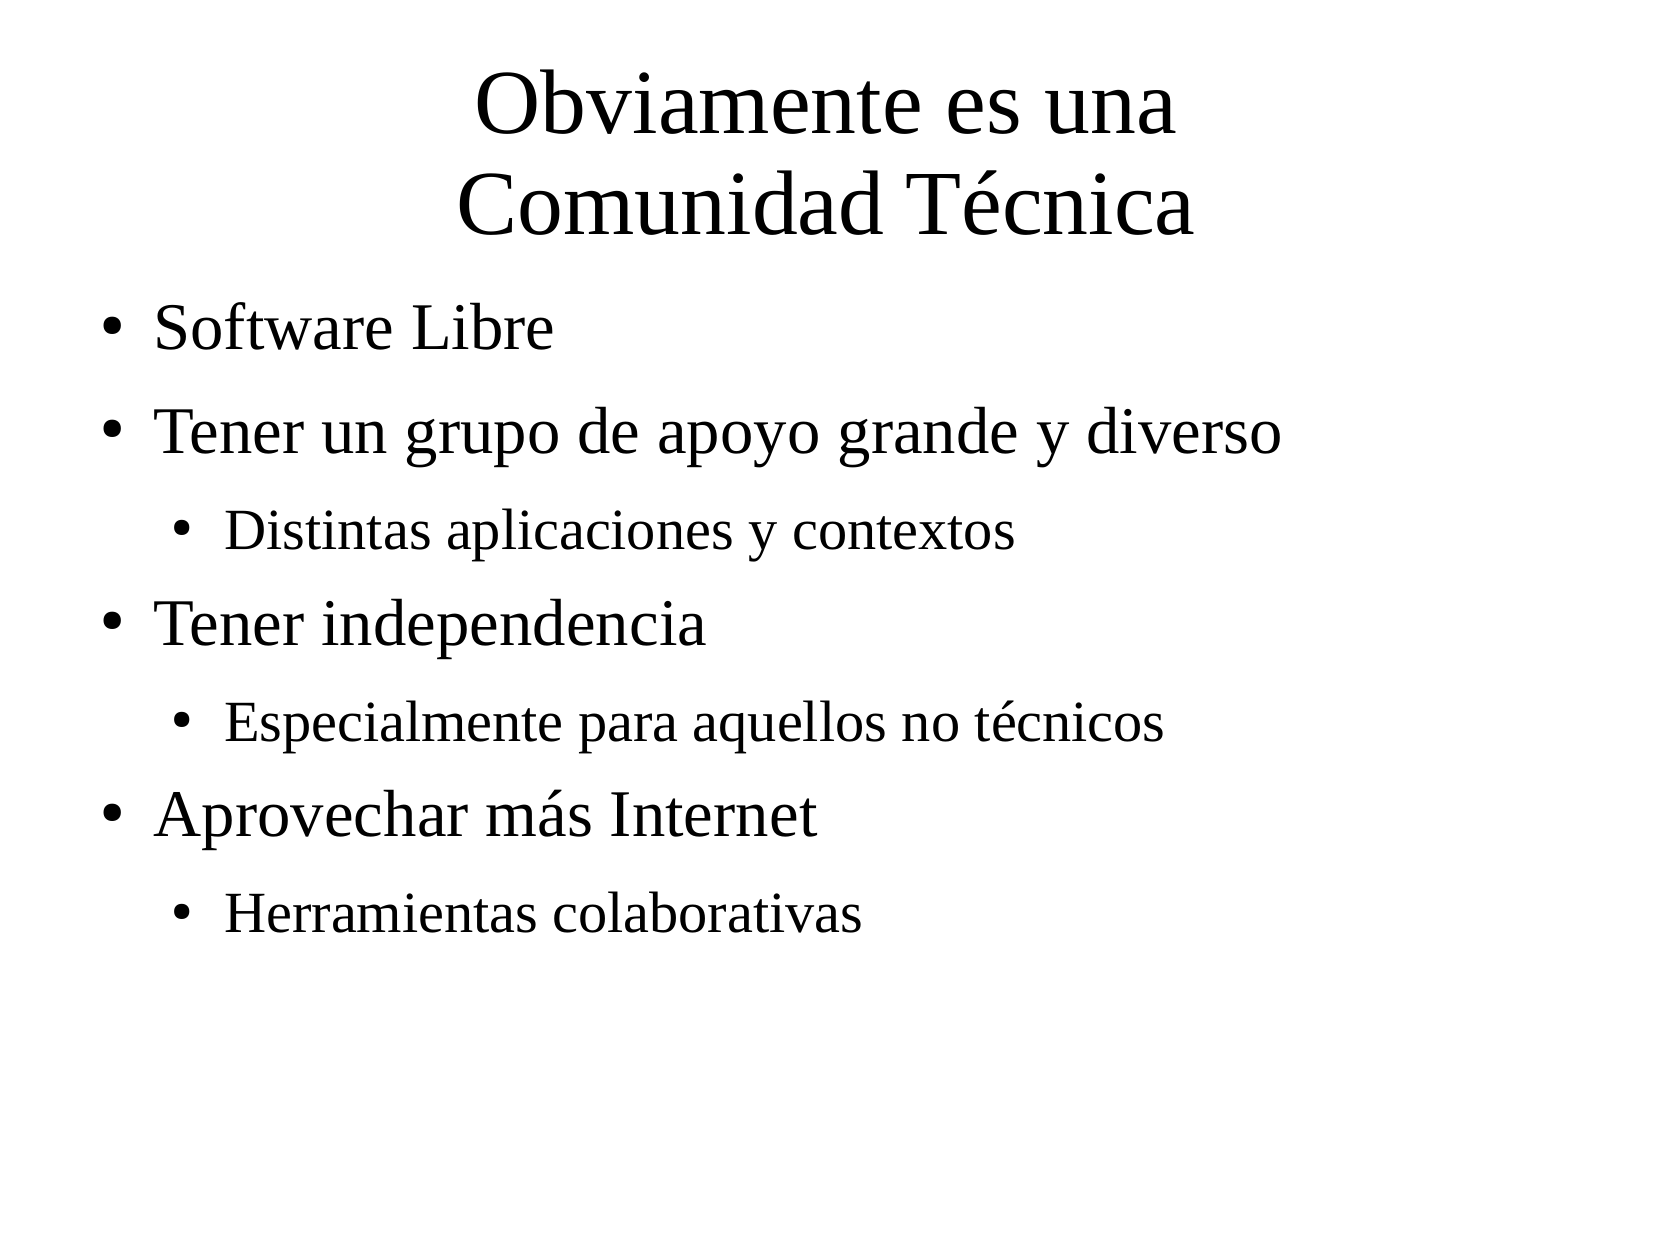

# Obviamente es una Comunidad Técnica
Software Libre
Tener un grupo de apoyo grande y diverso
Distintas aplicaciones y contextos
Tener independencia
Especialmente para aquellos no técnicos
Aprovechar más Internet
Herramientas colaborativas